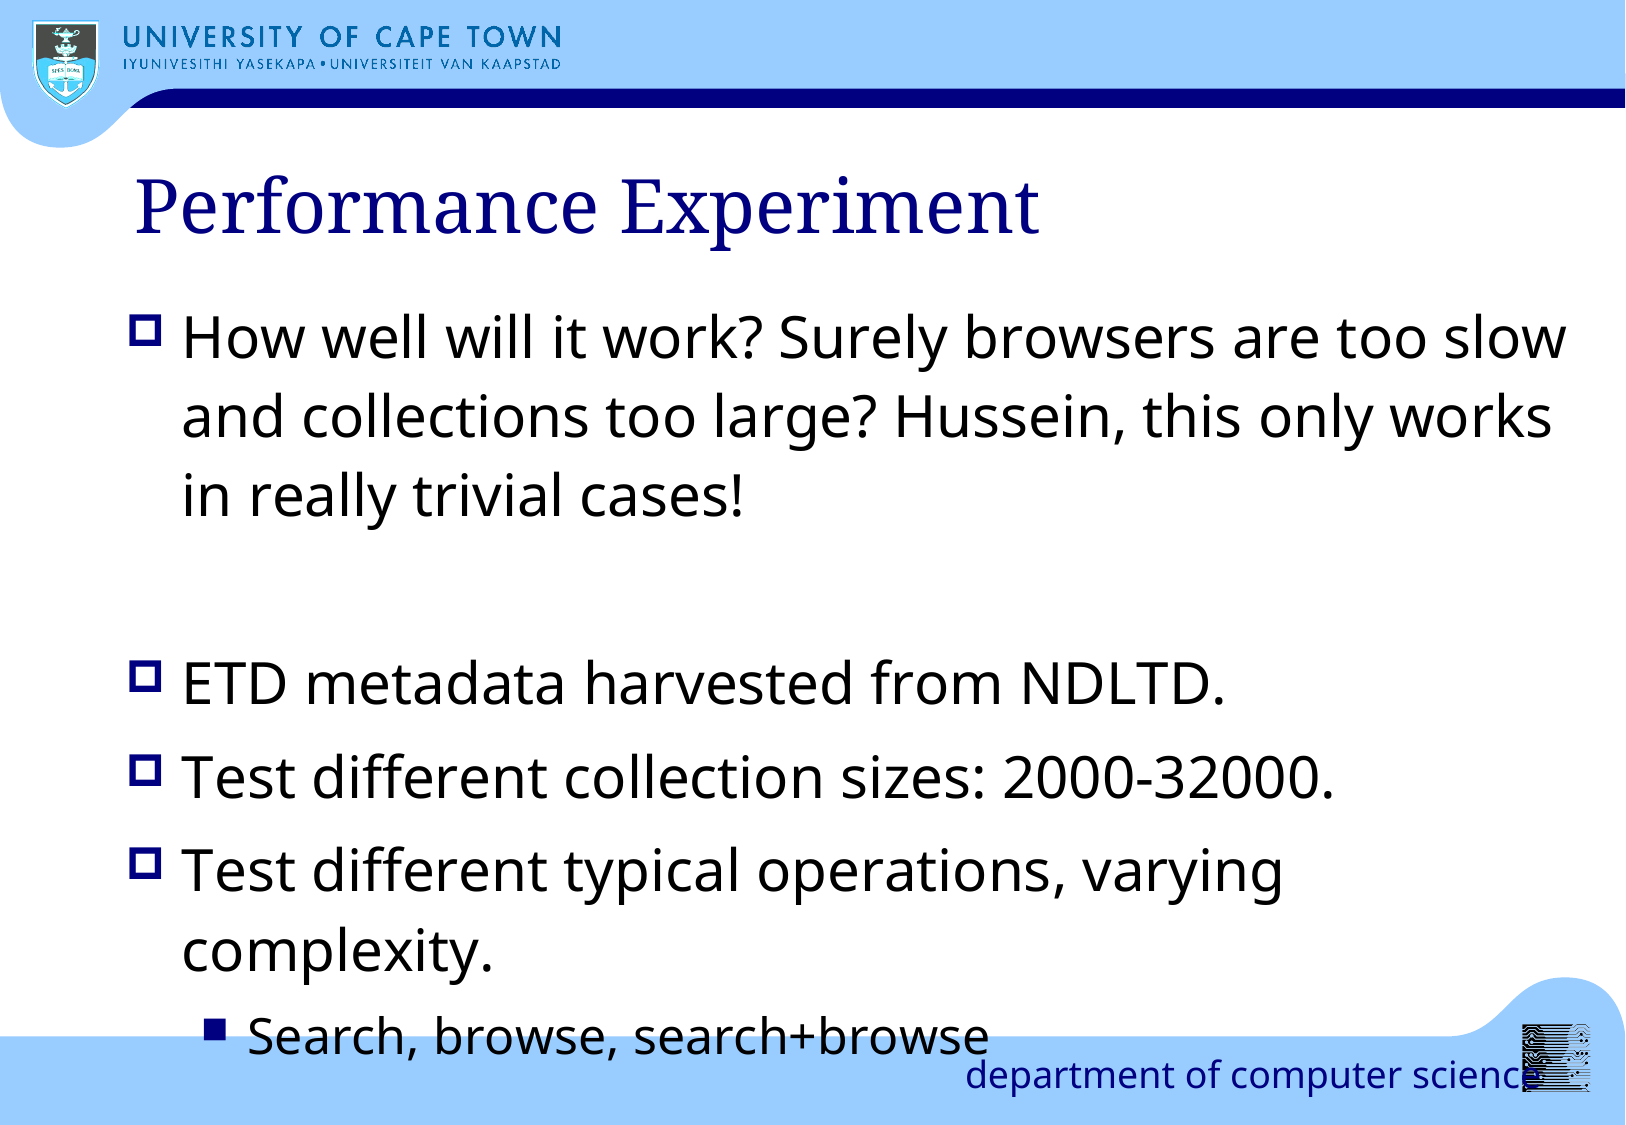

# Performance Experiment
How well will it work? Surely browsers are too slow and collections too large? Hussein, this only works in really trivial cases!
ETD metadata harvested from NDLTD.
Test different collection sizes: 2000-32000.
Test different typical operations, varying complexity.
Search, browse, search+browse